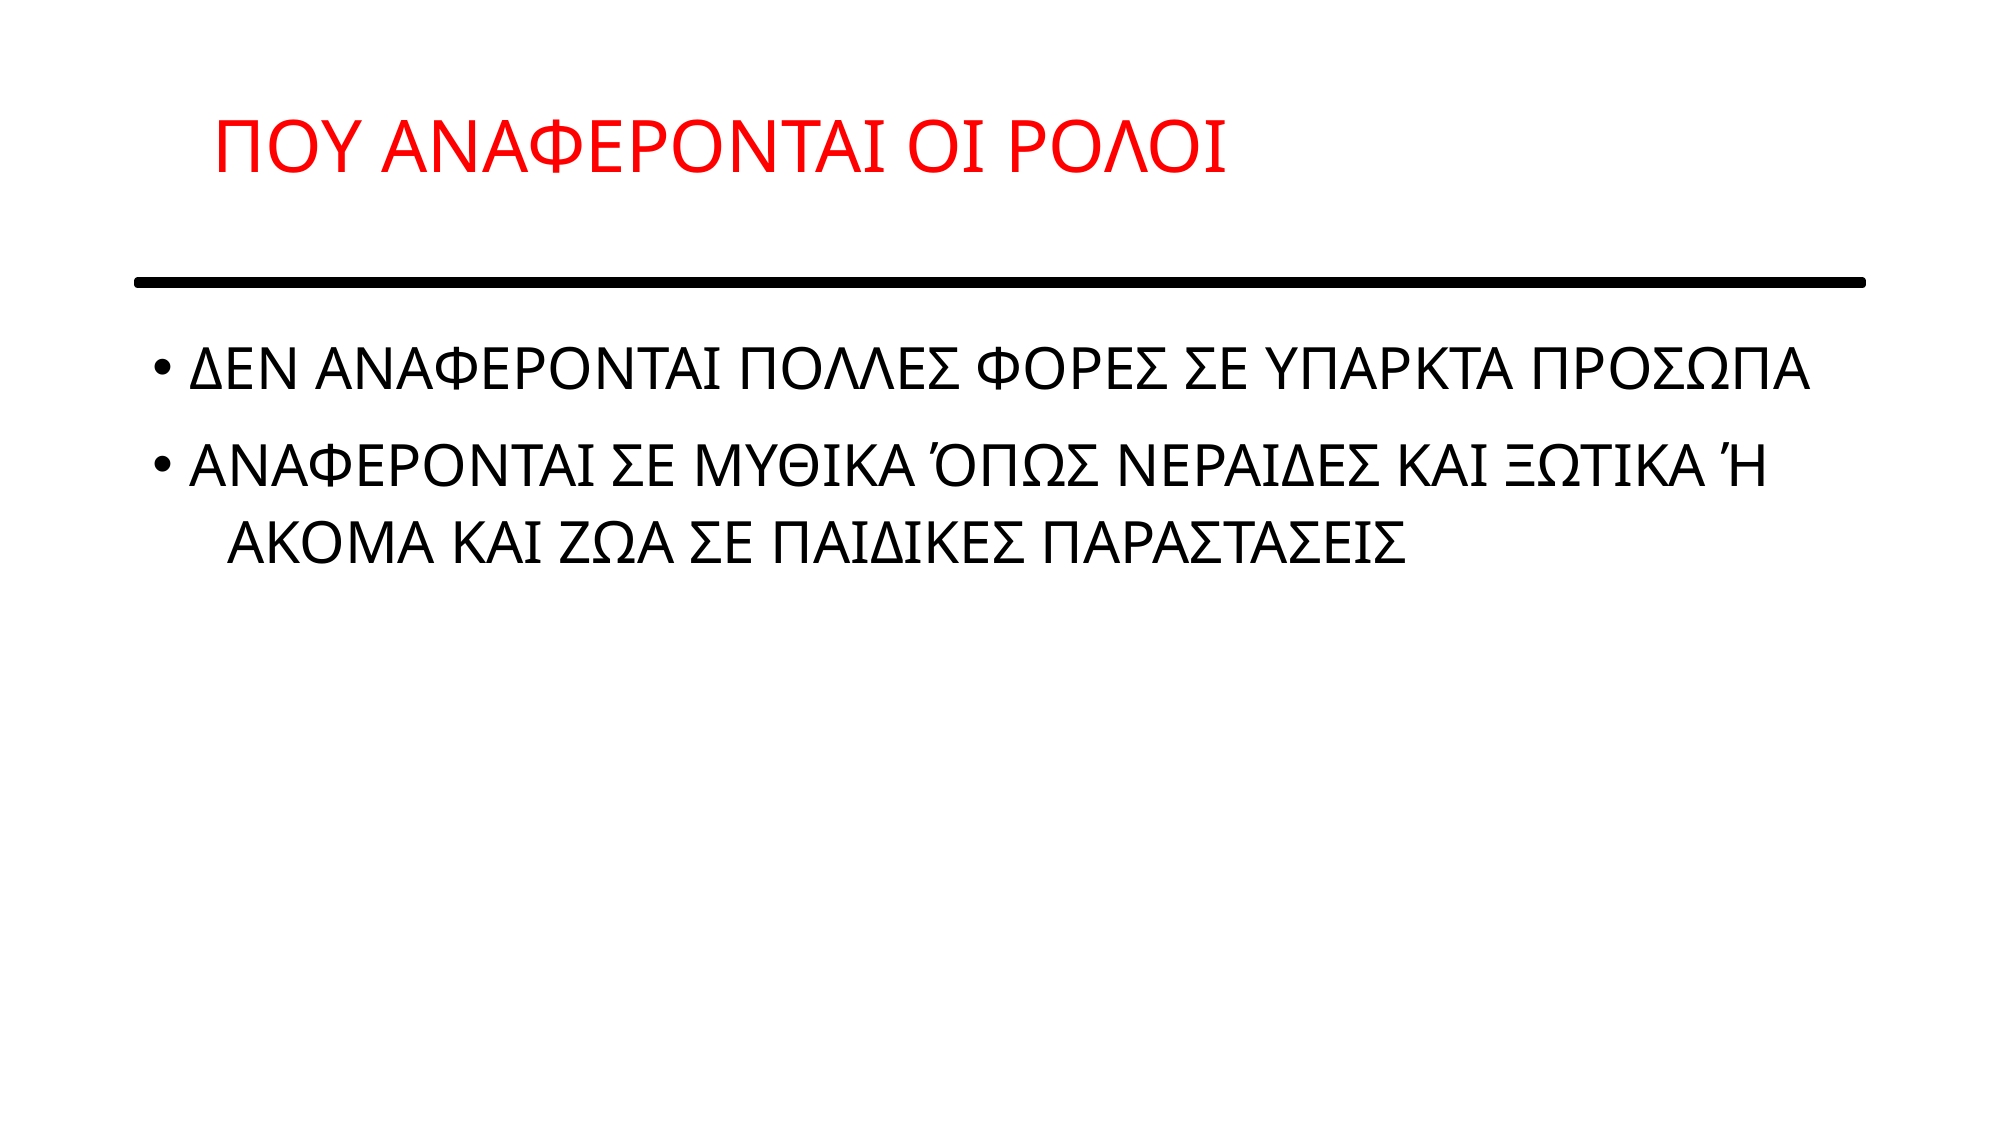

# ΠΟΥ ΑΝΑΦΕΡΟΝΤΑΙ ΟΙ ΡΟΛΟΙ
ΔΕΝ ΑΝΑΦΕΡΟΝΤΑΙ ΠΟΛΛΕΣ ΦΟΡΕΣ ΣΕ ΥΠΑΡΚΤΑ ΠΡΟΣΩΠΑ
ΑΝΑΦΕΡΟΝΤΑΙ ΣΕ ΜΥΘΙΚΑ ΌΠΩΣ ΝΕΡΑΙΔΕΣ ΚΑΙ ΞΩΤΙΚΑ Ή ΑΚΟΜΑ ΚΑΙ ΖΩΑ ΣΕ ΠΑΙΔΙΚΕΣ ΠΑΡΑΣΤΑΣΕΙΣ